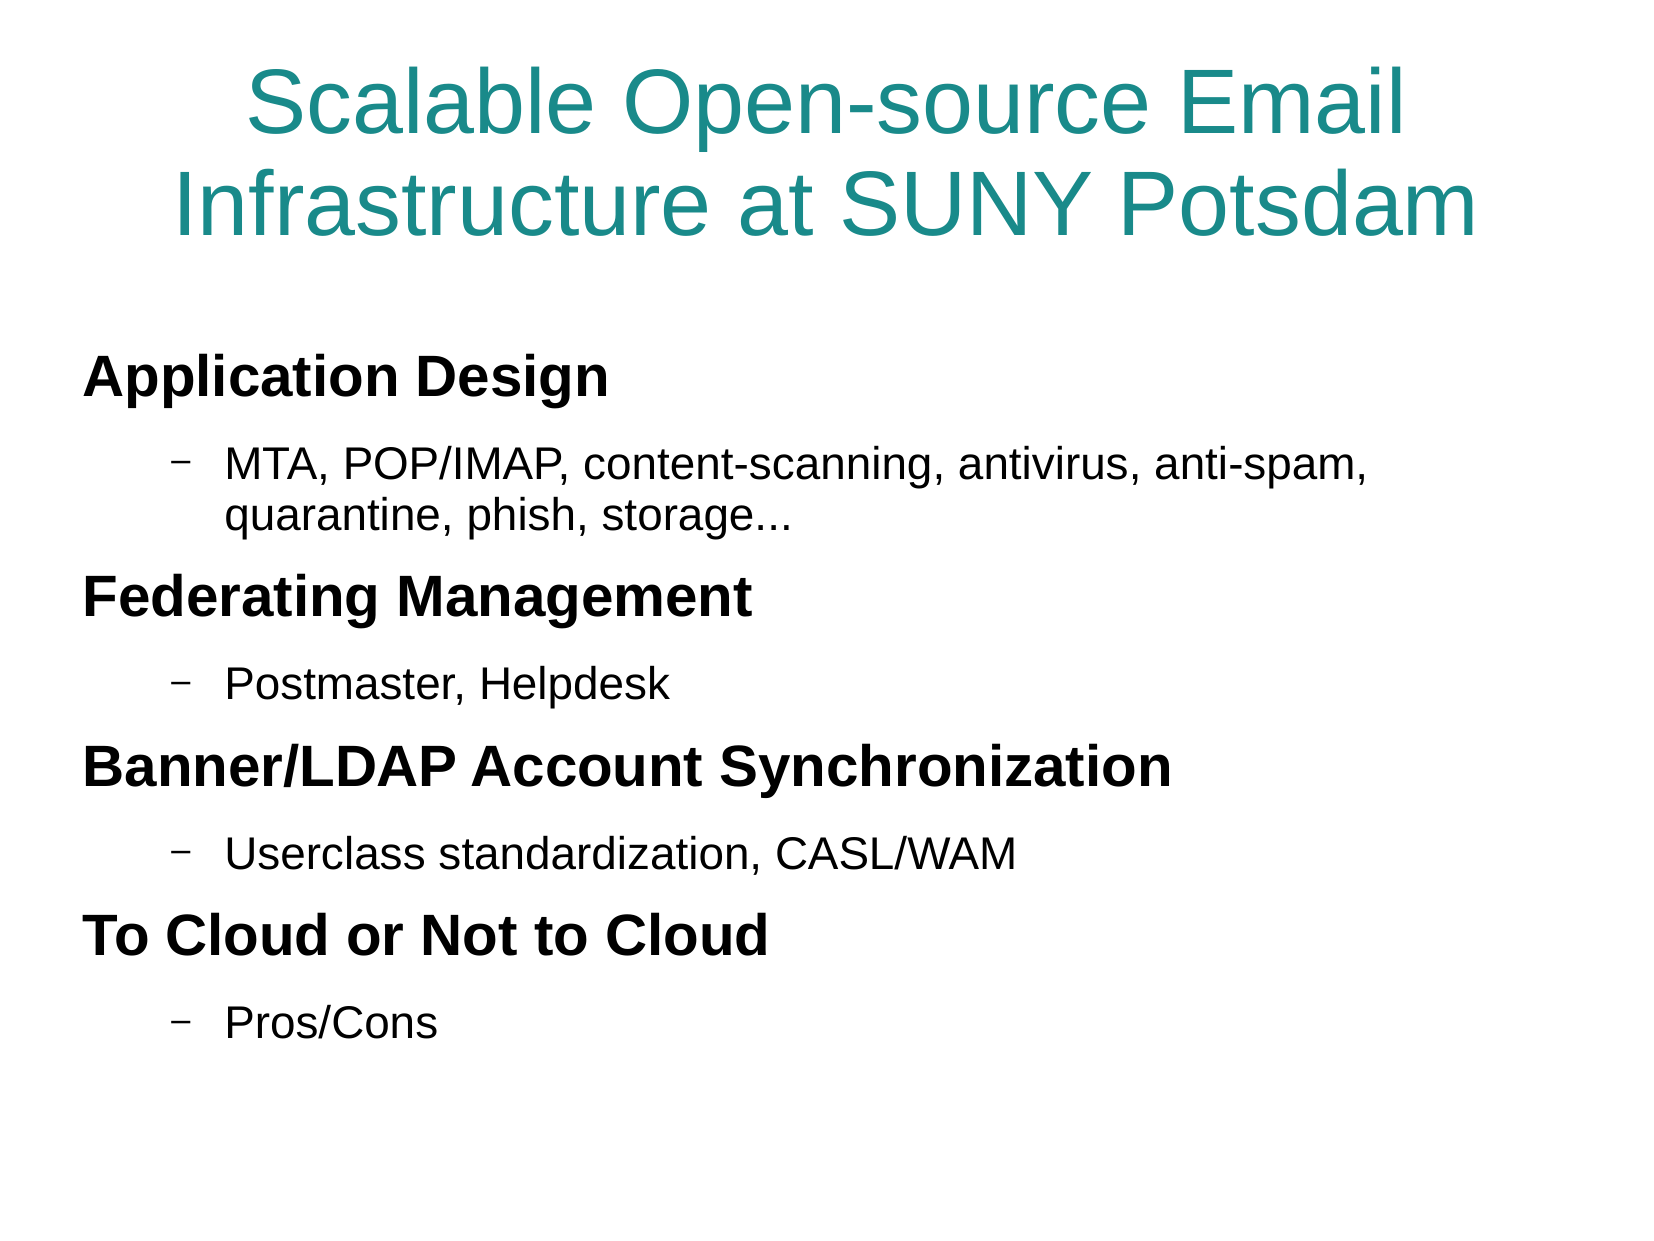

# Scalable Open-source Email Infrastructure at SUNY Potsdam
Application Design
MTA, POP/IMAP, content-scanning, antivirus, anti-spam, quarantine, phish, storage...
Federating Management
Postmaster, Helpdesk
Banner/LDAP Account Synchronization
Userclass standardization, CASL/WAM
To Cloud or Not to Cloud
Pros/Cons